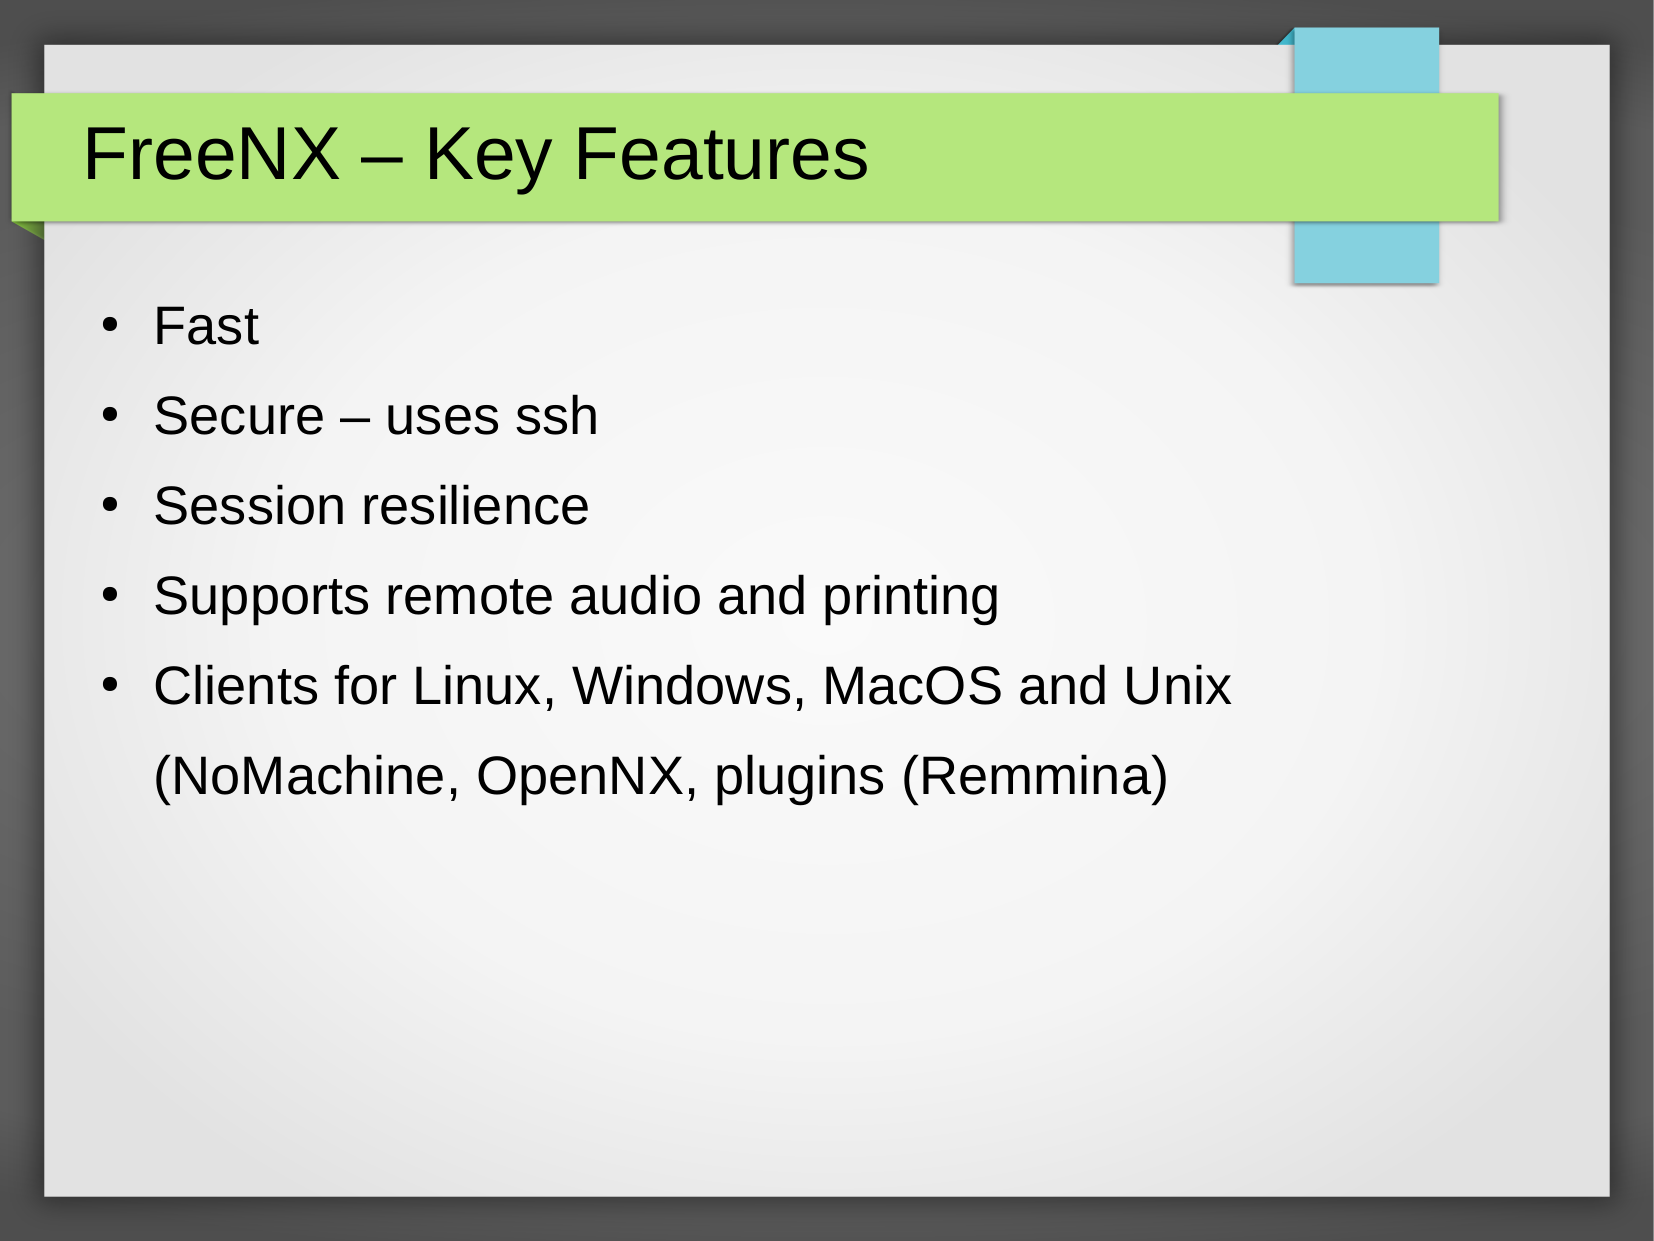

# FreeNX – Key Features
Fast
Secure – uses ssh
Session resilience
Supports remote audio and printing
Clients for Linux, Windows, MacOS and Unix
(NoMachine, OpenNX, plugins (Remmina)